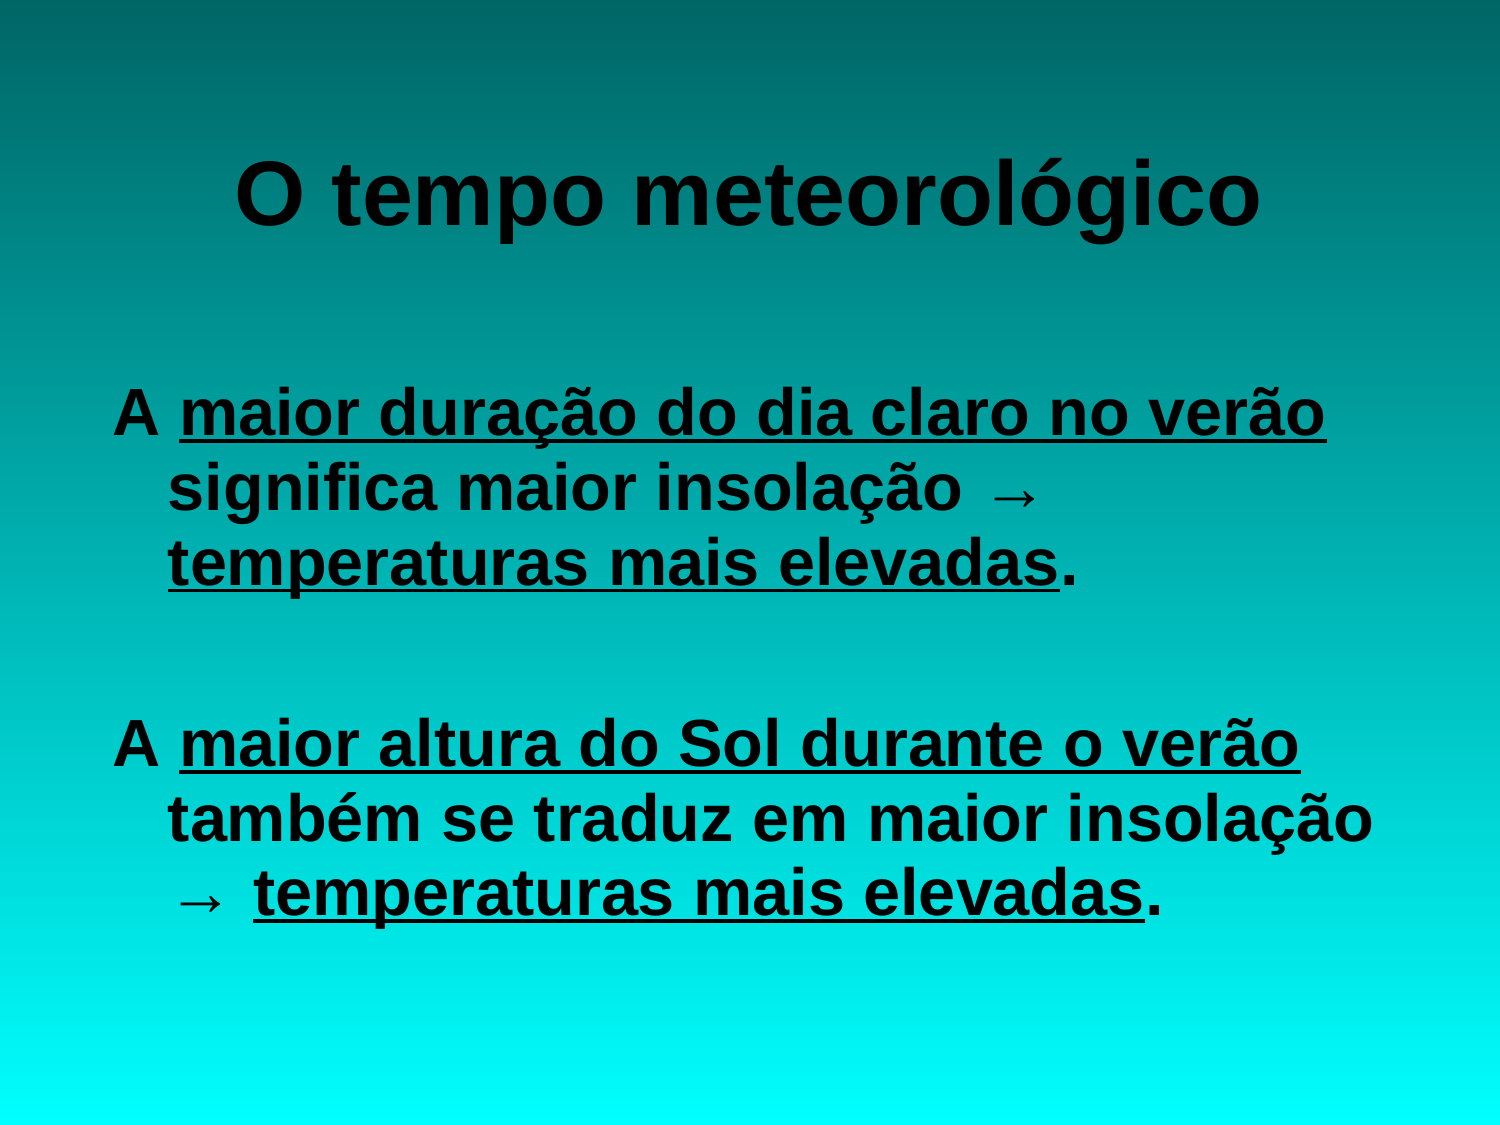

# O tempo meteorológico
A maior duração do dia claro no verão significa maior insolação → temperaturas mais elevadas.
A maior altura do Sol durante o verão também se traduz em maior insolação → temperaturas mais elevadas.